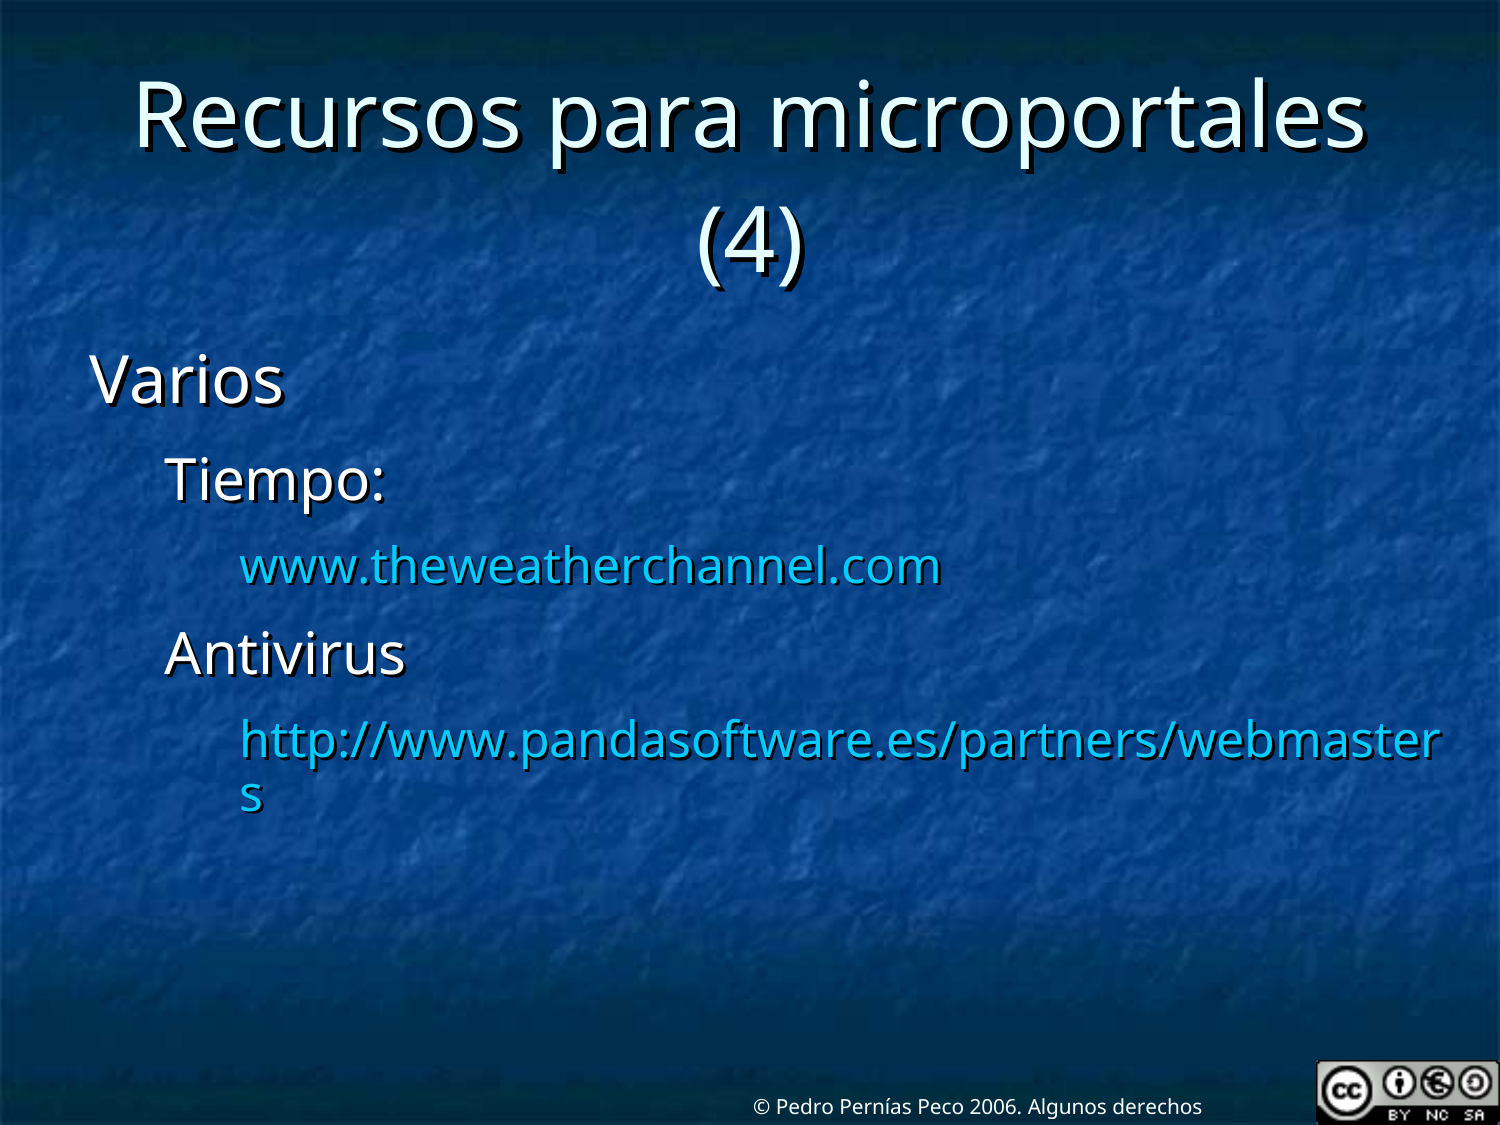

# Recursos para microportales (4)
Varios
Tiempo:
www.theweatherchannel.com
Antivirus
http://www.pandasoftware.es/partners/webmasters